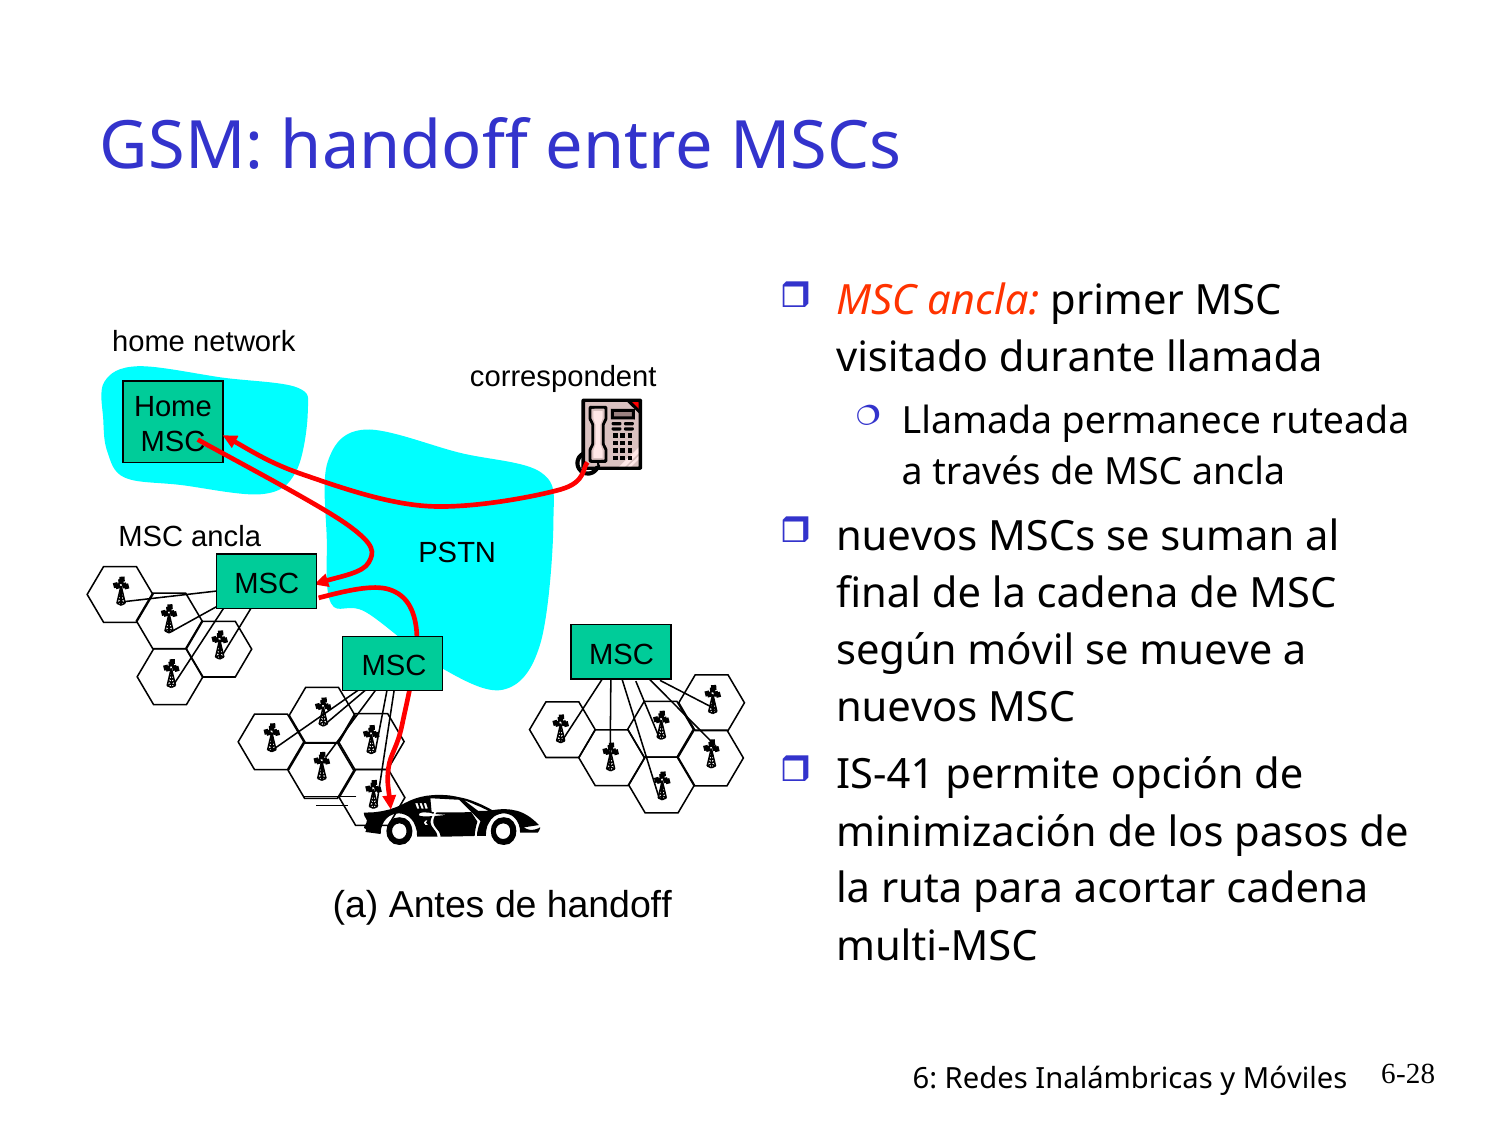

GSM: handoff entre MSCs
# MSC ancla: primer MSC visitado durante llamada
Llamada permanece ruteada a través de MSC ancla
nuevos MSCs se suman al final de la cadena de MSC según móvil se mueve a nuevos MSC
IS-41 permite opción de minimización de los pasos de la ruta para acortar cadena multi-MSC
home network
Home MSC
correspondent
MSC ancla
PSTN
MSC
MSC
MSC
(a) Antes de handoff
28